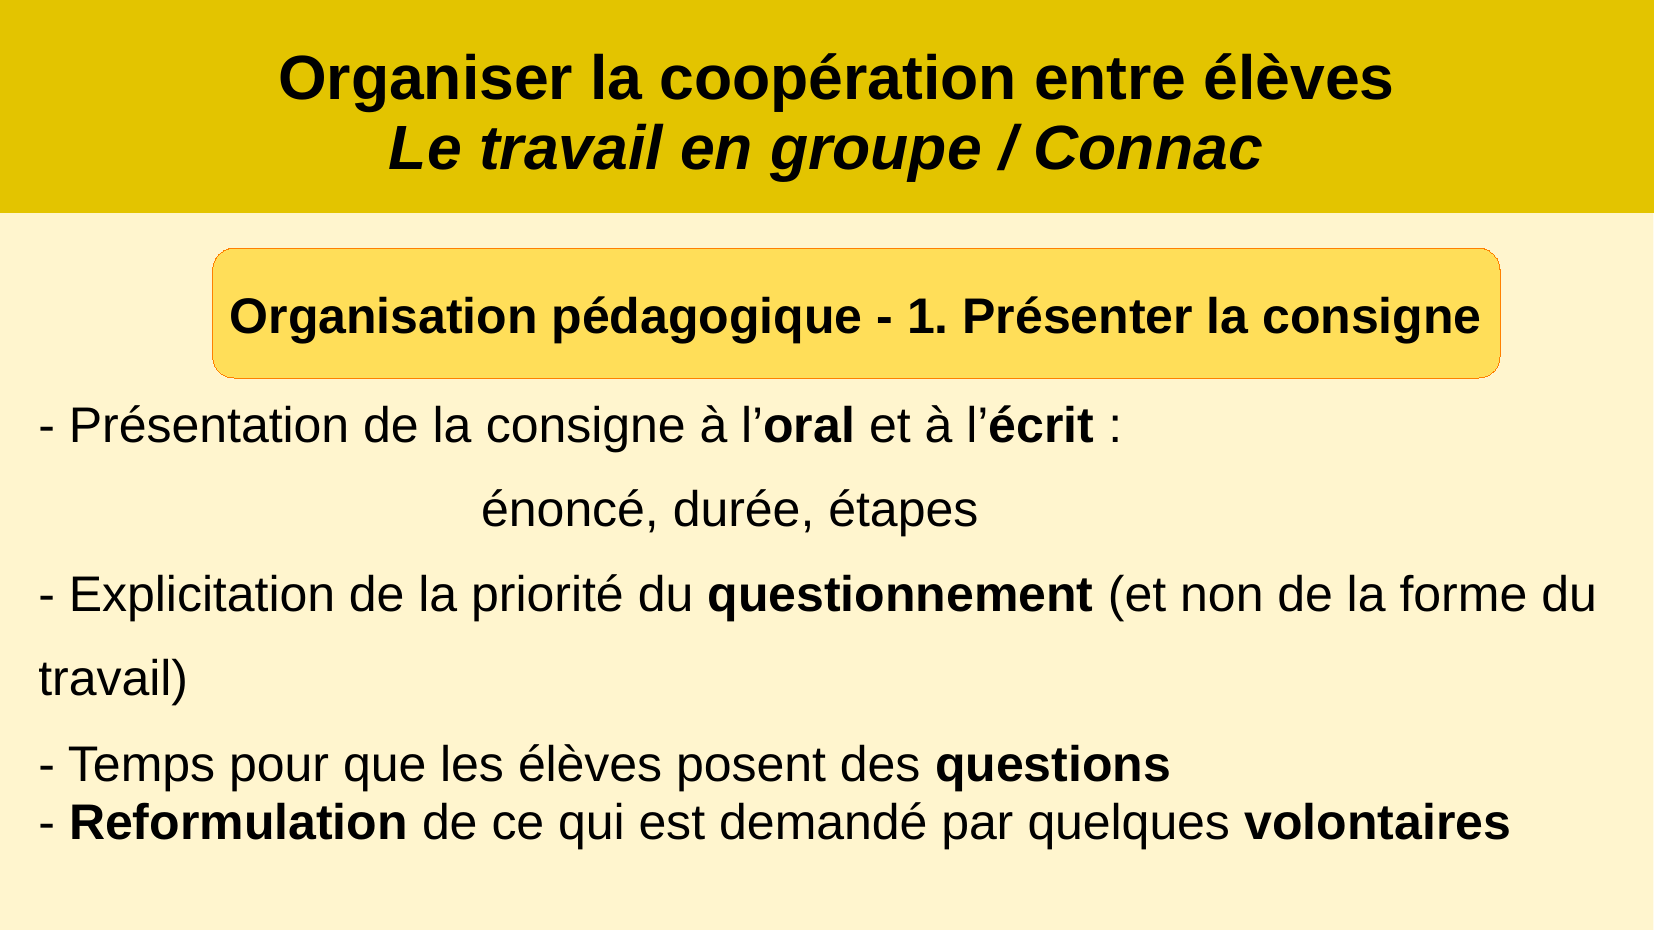

Organiser la coopération entre élèves
 Le travail en groupe / Connac
Organisation pédagogique - 1. Présenter la consigne
- Présentation de la consigne à l’oral et à l’écrit :
						énoncé, durée, étapes
- Explicitation de la priorité du questionnement (et non de la forme du travail)
- Temps pour que les élèves posent des questions
- Reformulation de ce qui est demandé par quelques volontaires